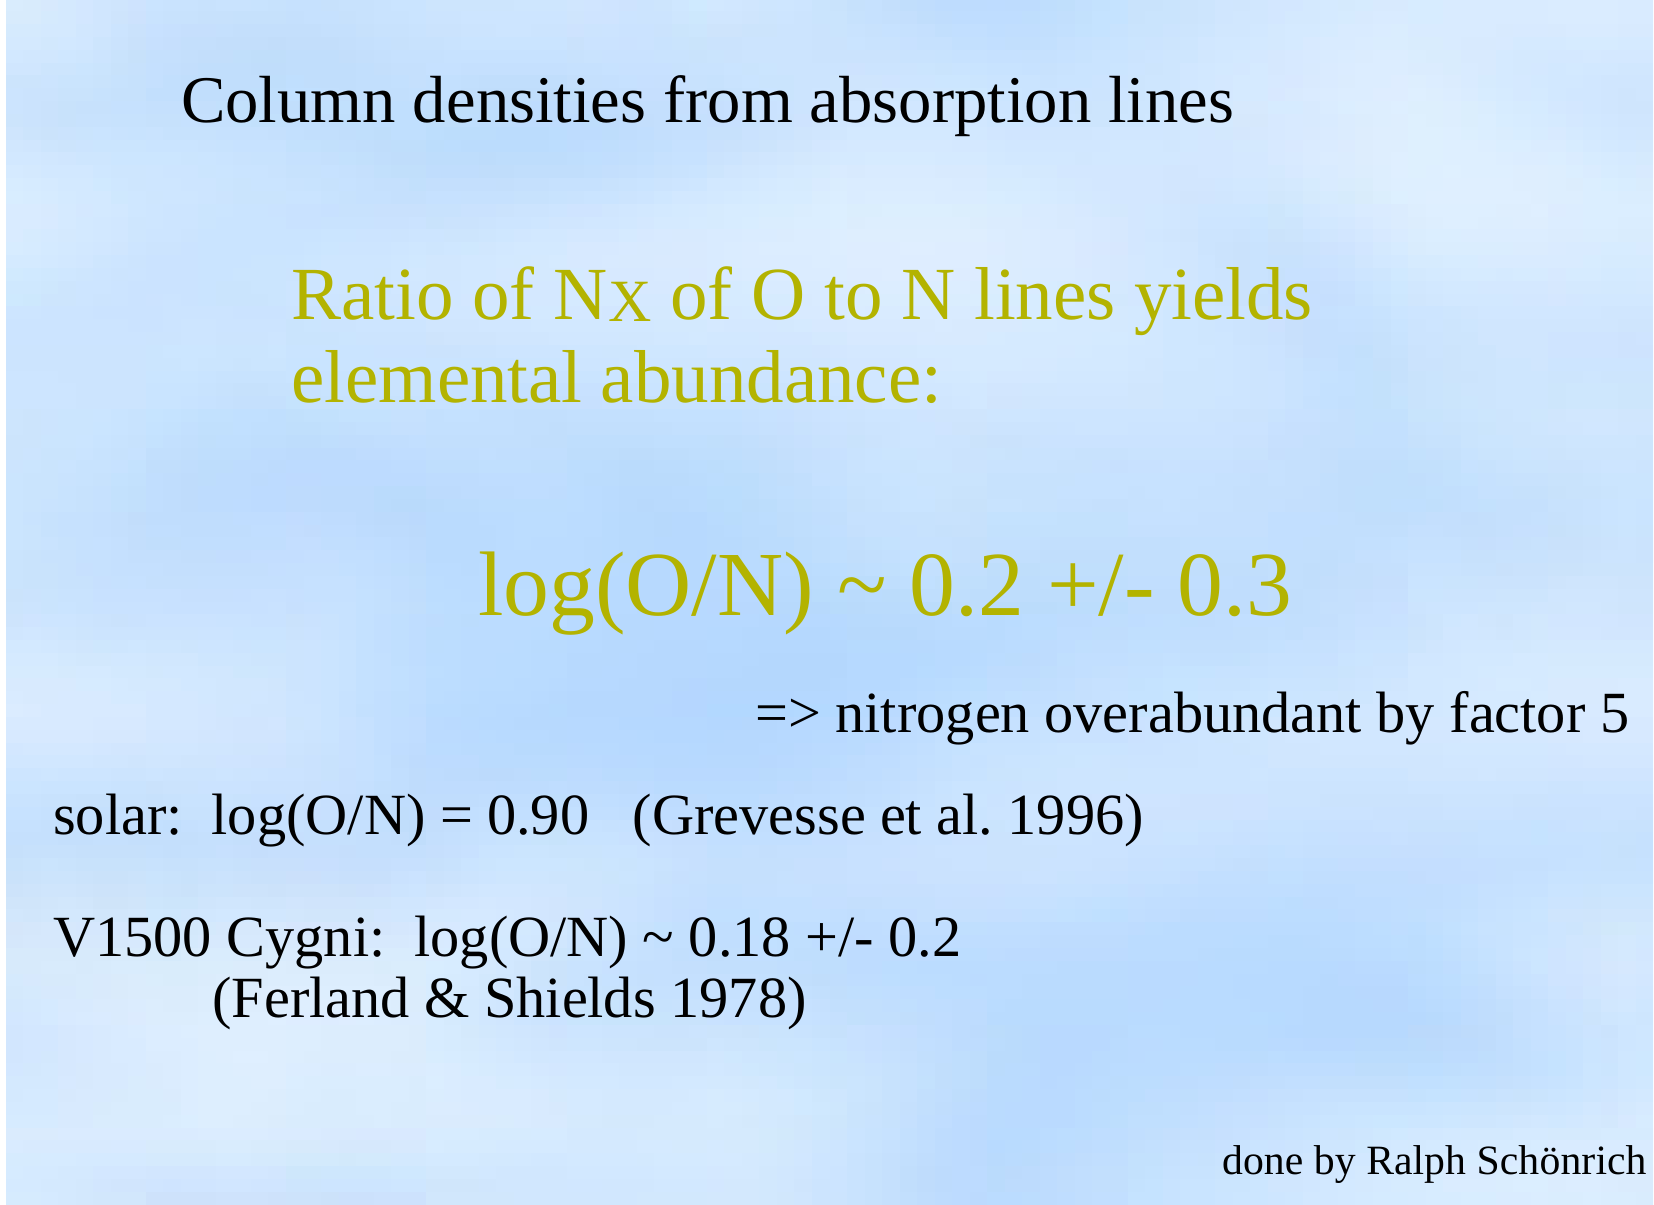

Column densities from absorption lines
Ratio of NX of O to N lines yields
elemental abundance:
 log(O/N) ~ 0.2 +/- 0.3
=> nitrogen overabundant by factor 5
solar: log(O/N) = 0.90 (Grevesse et al. 1996)
V1500 Cygni: log(O/N) ~ 0.18 +/- 0.2
 (Ferland & Shields 1978)
done by Ralph Schönrich